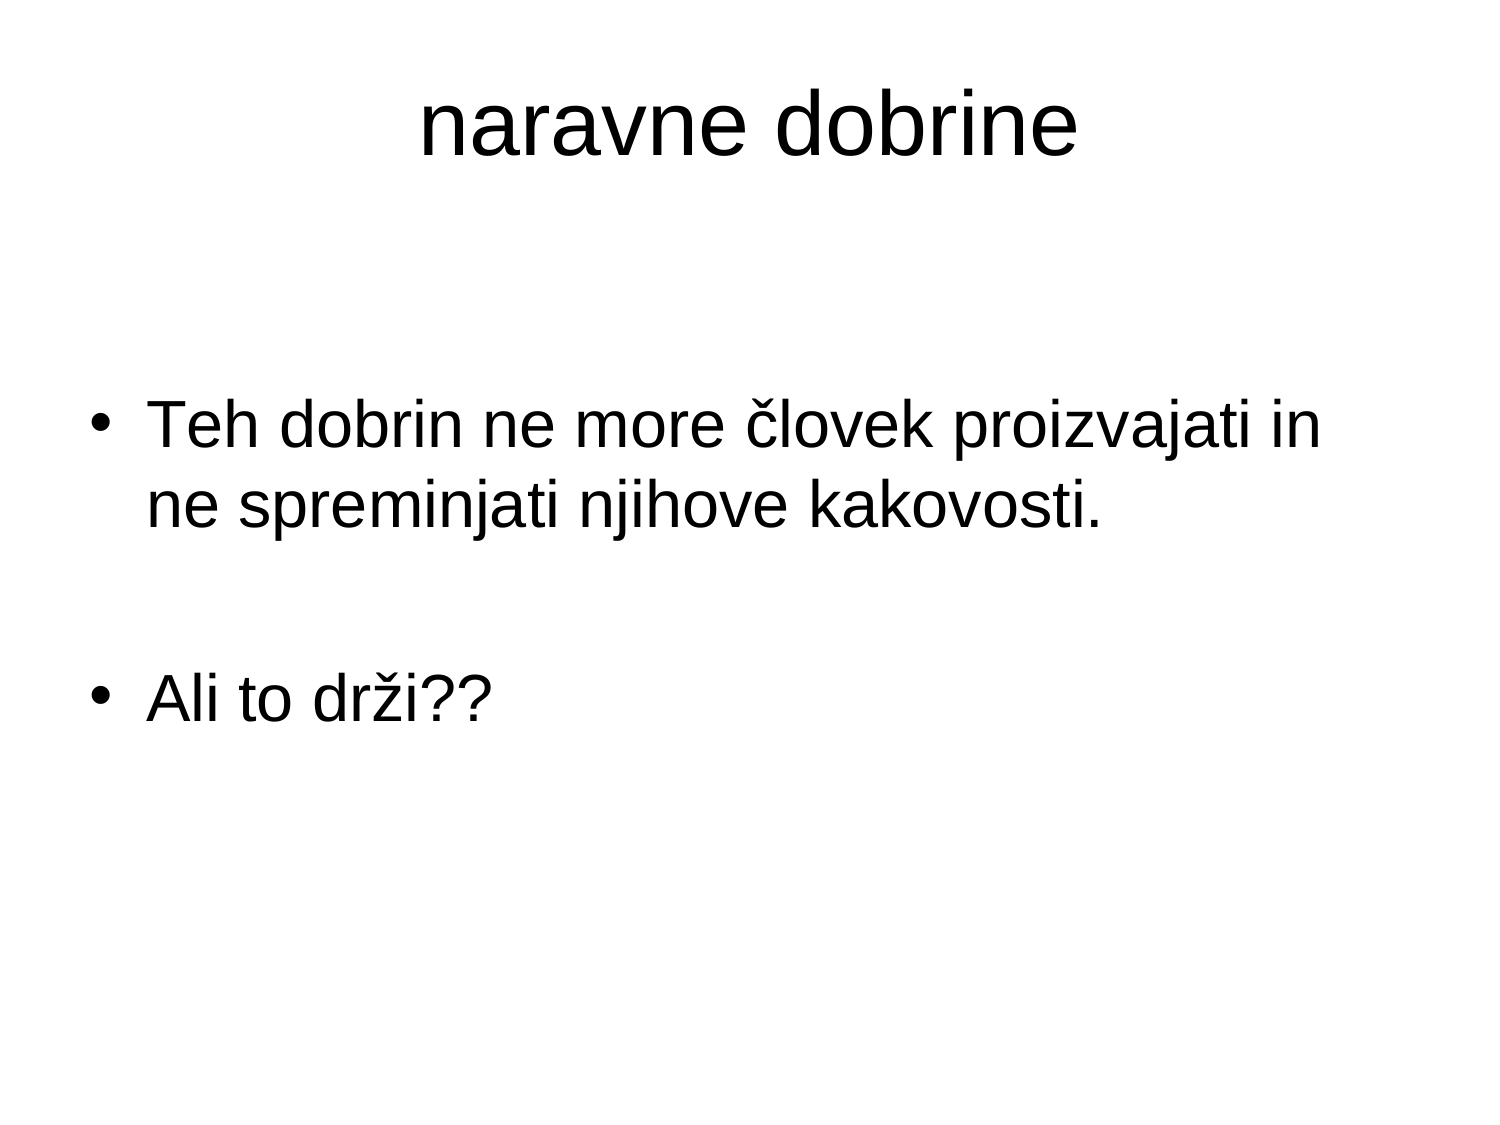

# naravne dobrine
Teh dobrin ne more človek proizvajati in ne spreminjati njihove kakovosti.
Ali to drži??